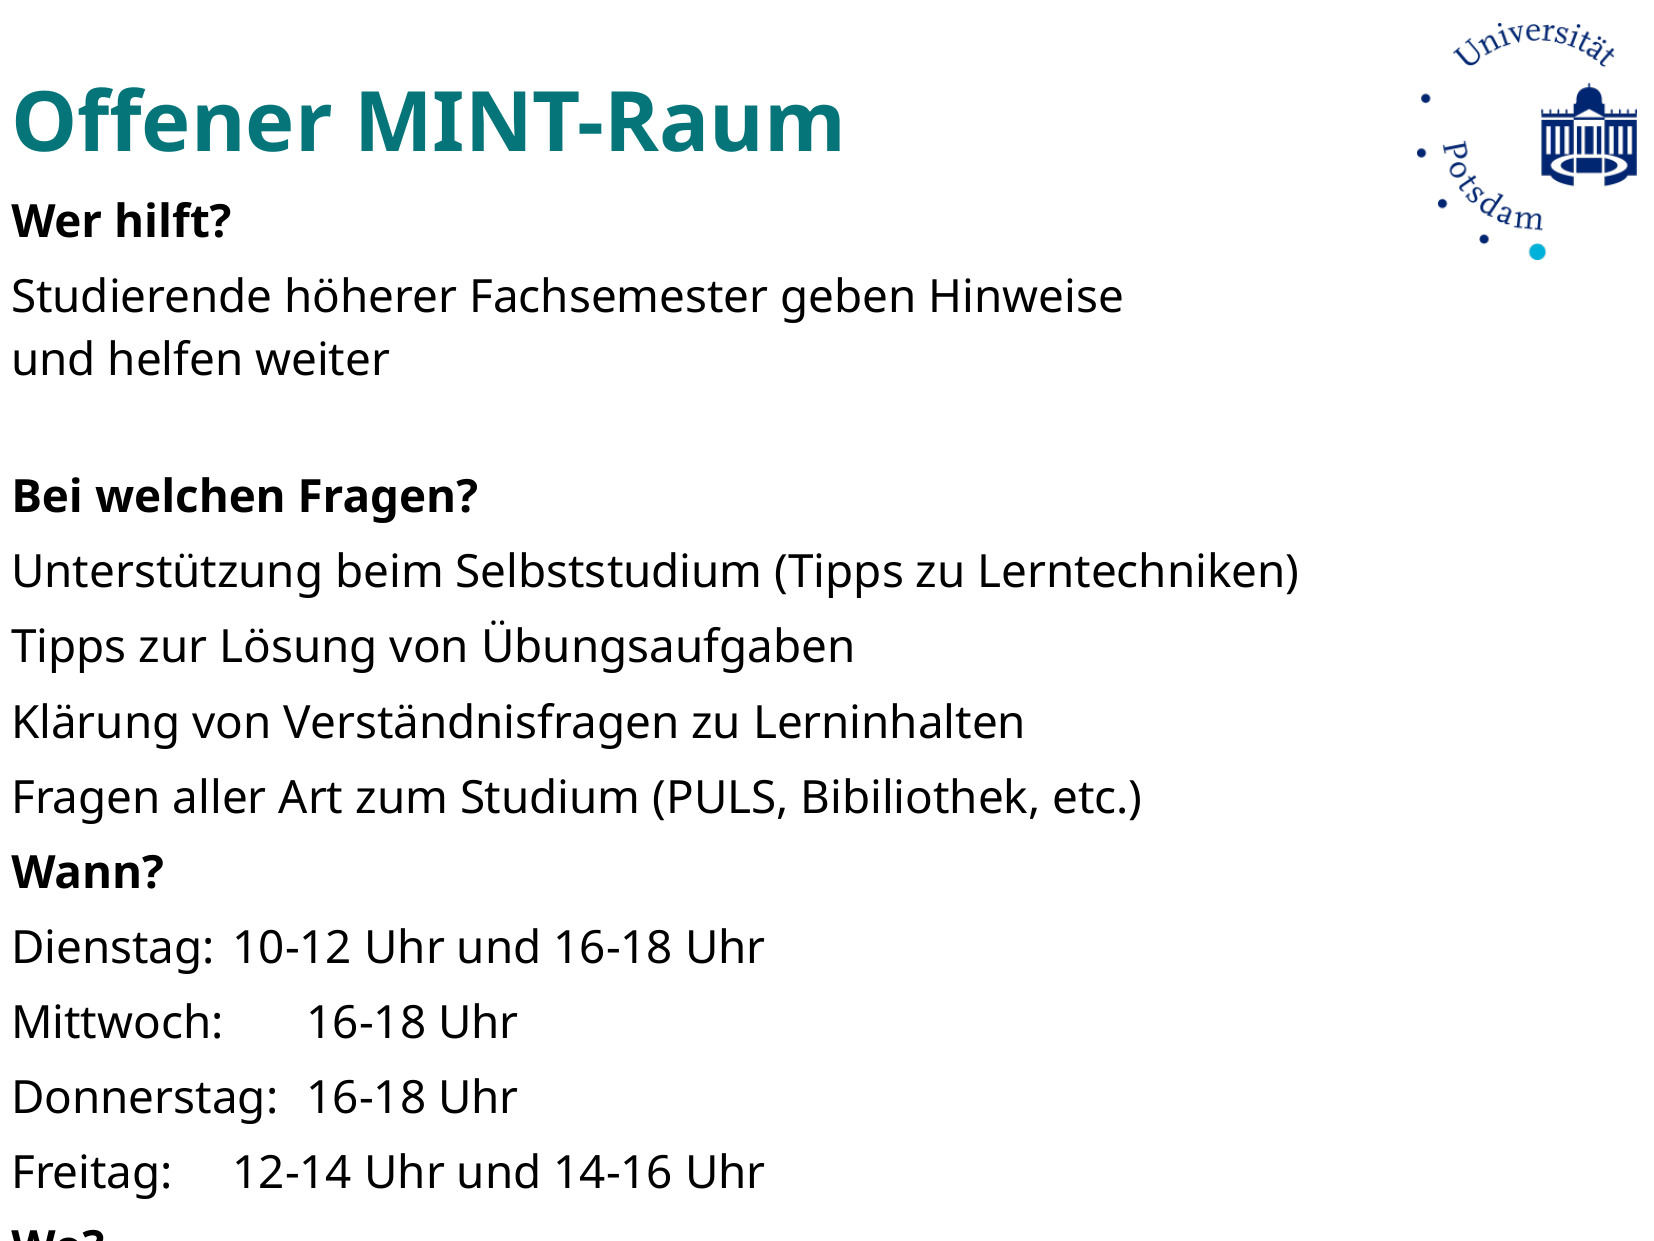

Offener MINT-Raum
Wer hilft?
Studierende höherer Fachsemester geben Hinweise
und helfen weiter
Bei welchen Fragen?
Unterstützung beim Selbststudium (Tipps zu Lerntechniken)
Tipps zur Lösung von Übungsaufgaben
Klärung von Verständnisfragen zu Lerninhalten
Fragen aller Art zum Studium (PULS, Bibiliothek, etc.)
Wann?
Dienstag: 	10-12 Uhr und 16-18 Uhr
Mittwoch: 	16-18 Uhr
Donnerstag: 	16-18 Uhr
Freitag: 	12-14 Uhr und 14-16 Uhr
Wo?
Campus Golm – Haus 26 – Raum 0.76